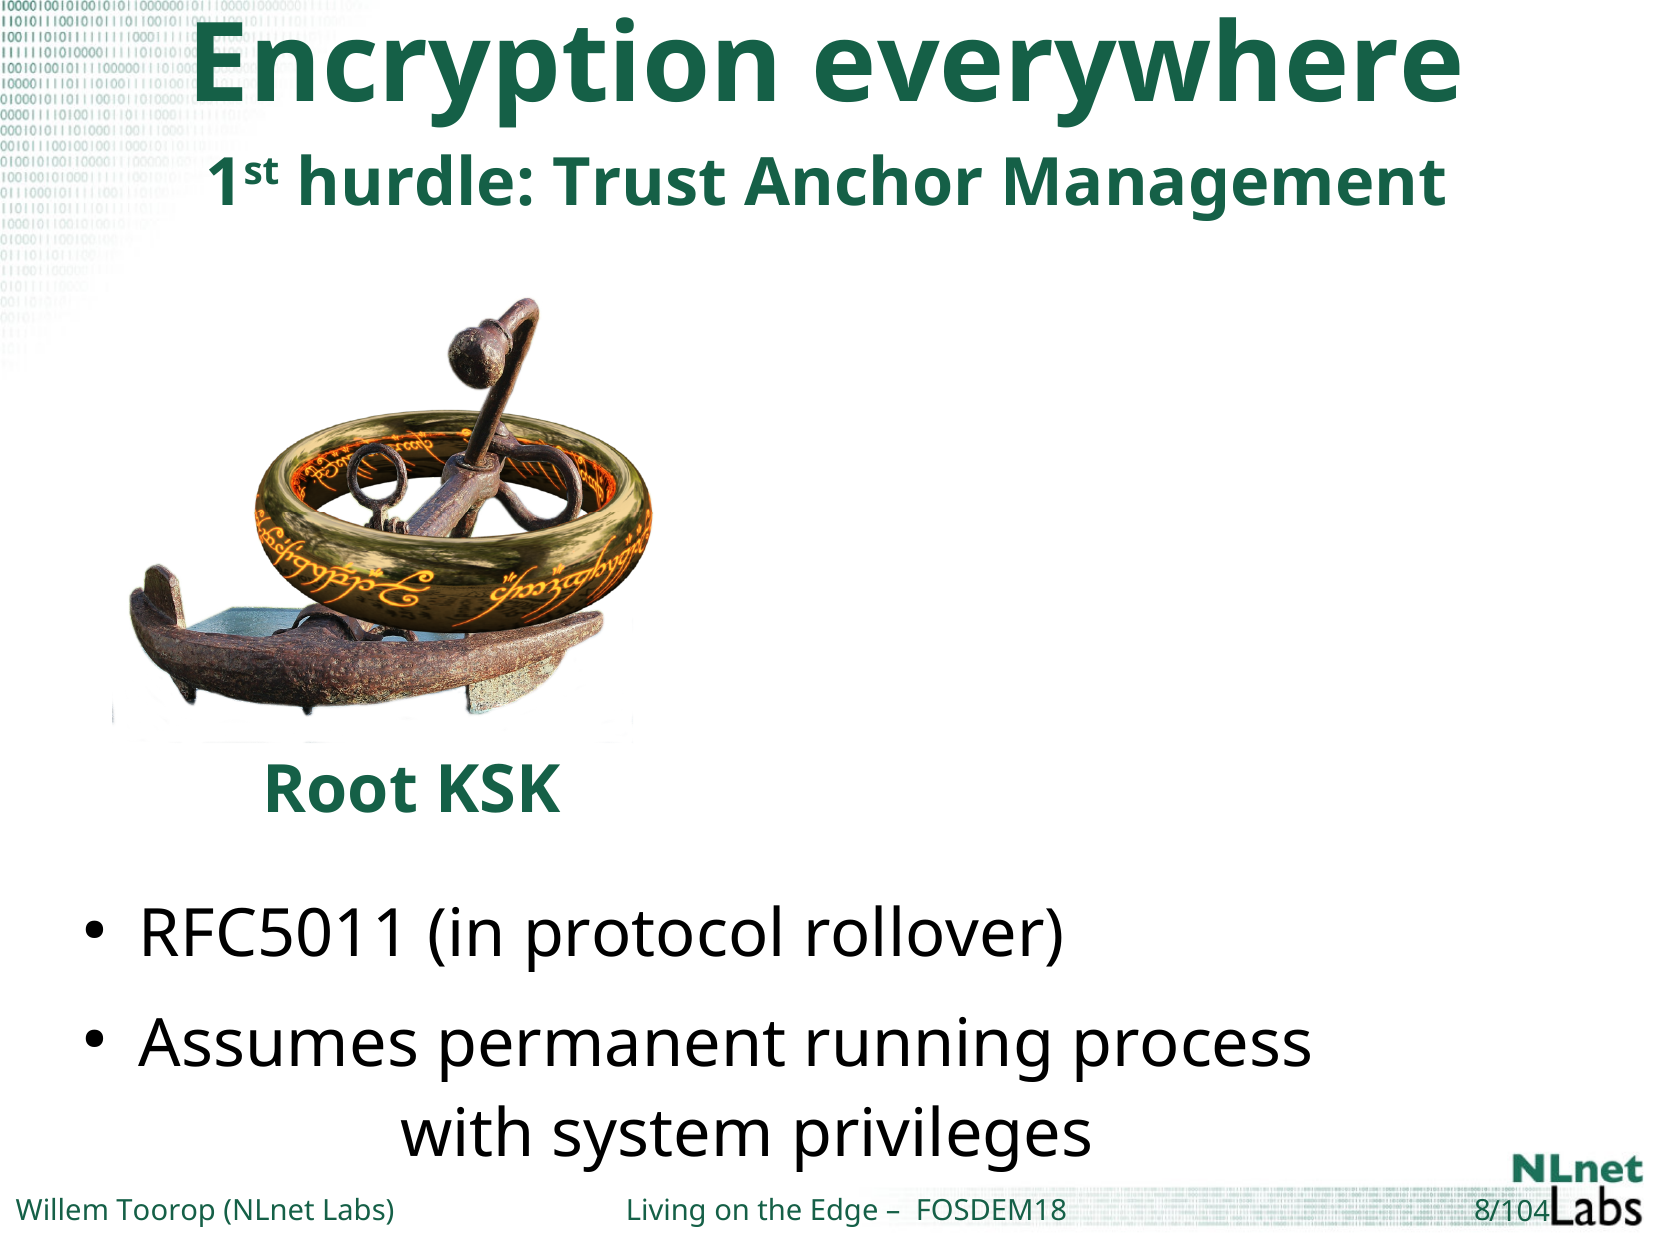

# Encryption everywhere 1st hurdle: Trust Anchor Management
Root KSK
RFC5011 (in protocol rollover)
Assumes permanent running process
		 with system privileges